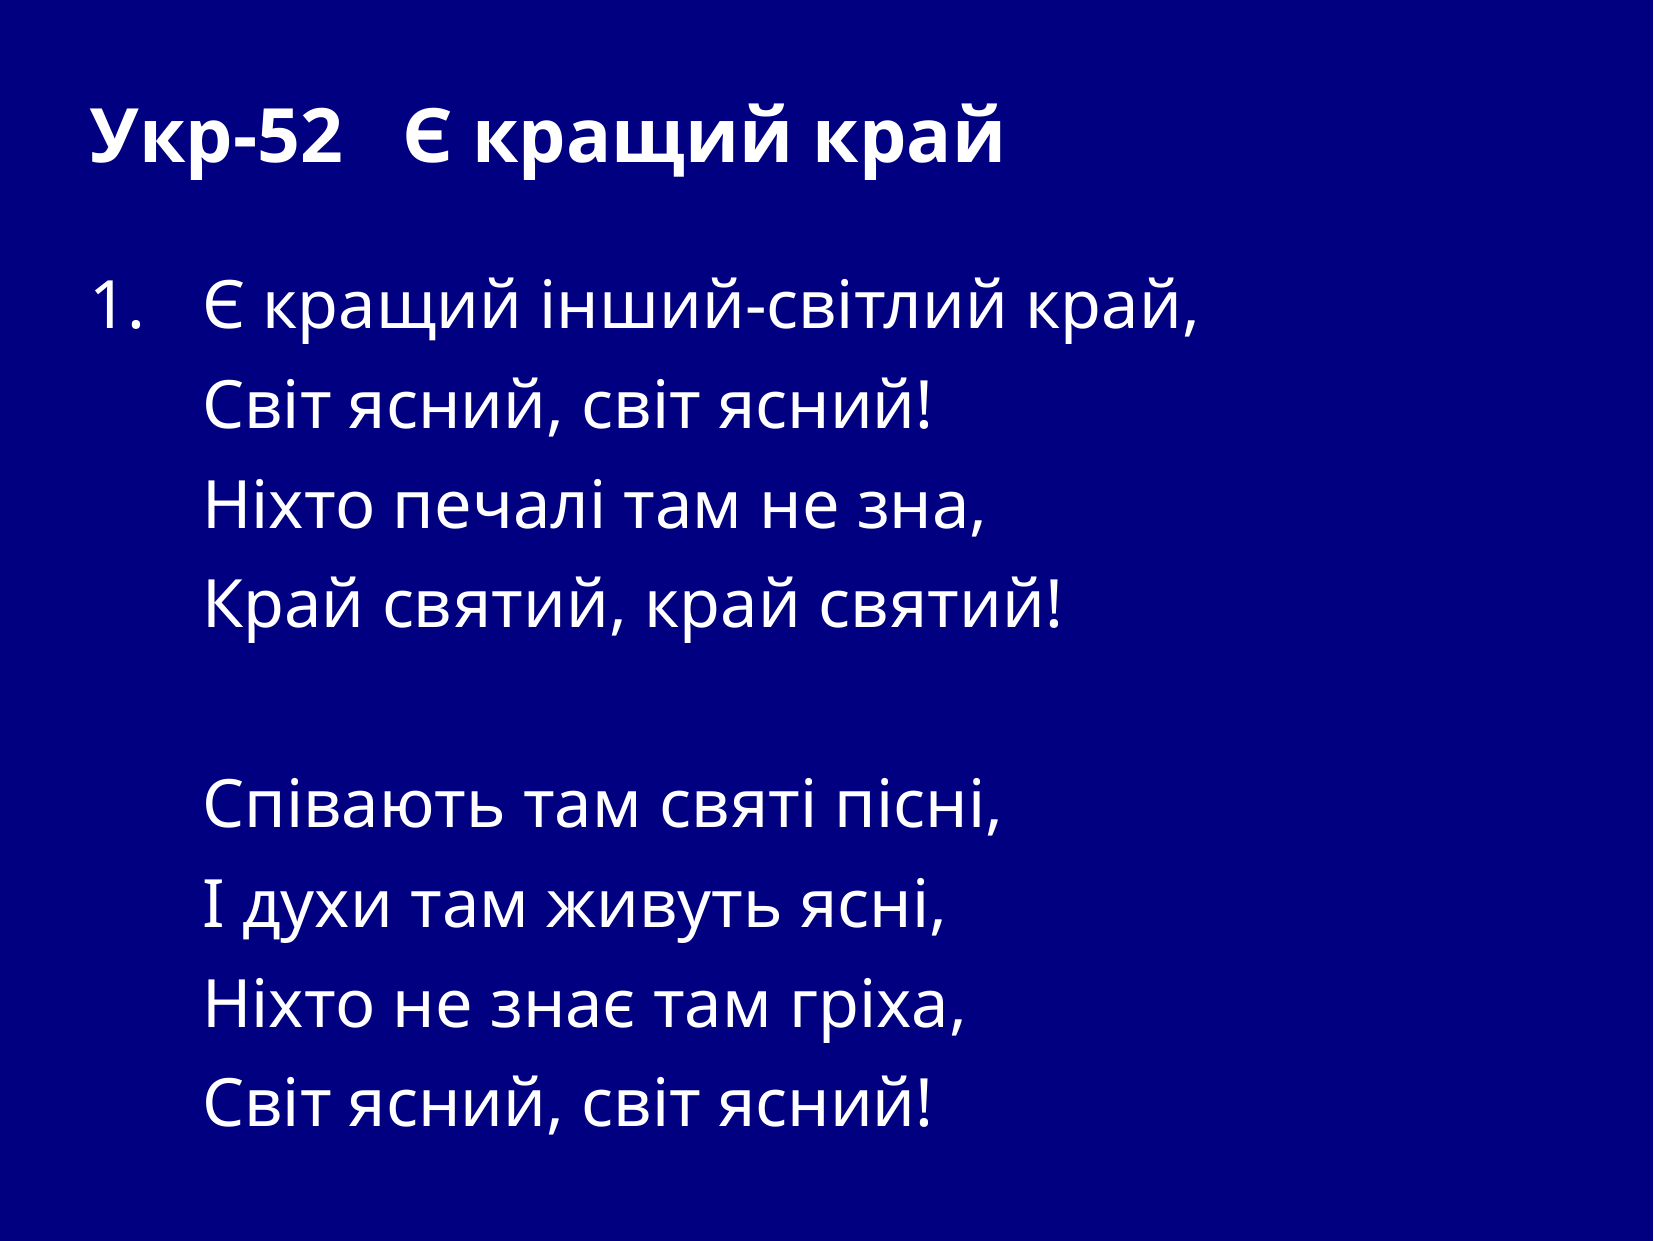

Укр-52 Є кращий край
1.	Є кращий інший-світлий край,
	Світ ясний, світ ясний!
	Ніхто печалі там не зна,
	Край святий, край святий!
	Співають там святі пісні,
	І духи там живуть ясні,
	Ніхто не знає там гріха,
	Світ ясний, світ ясний!